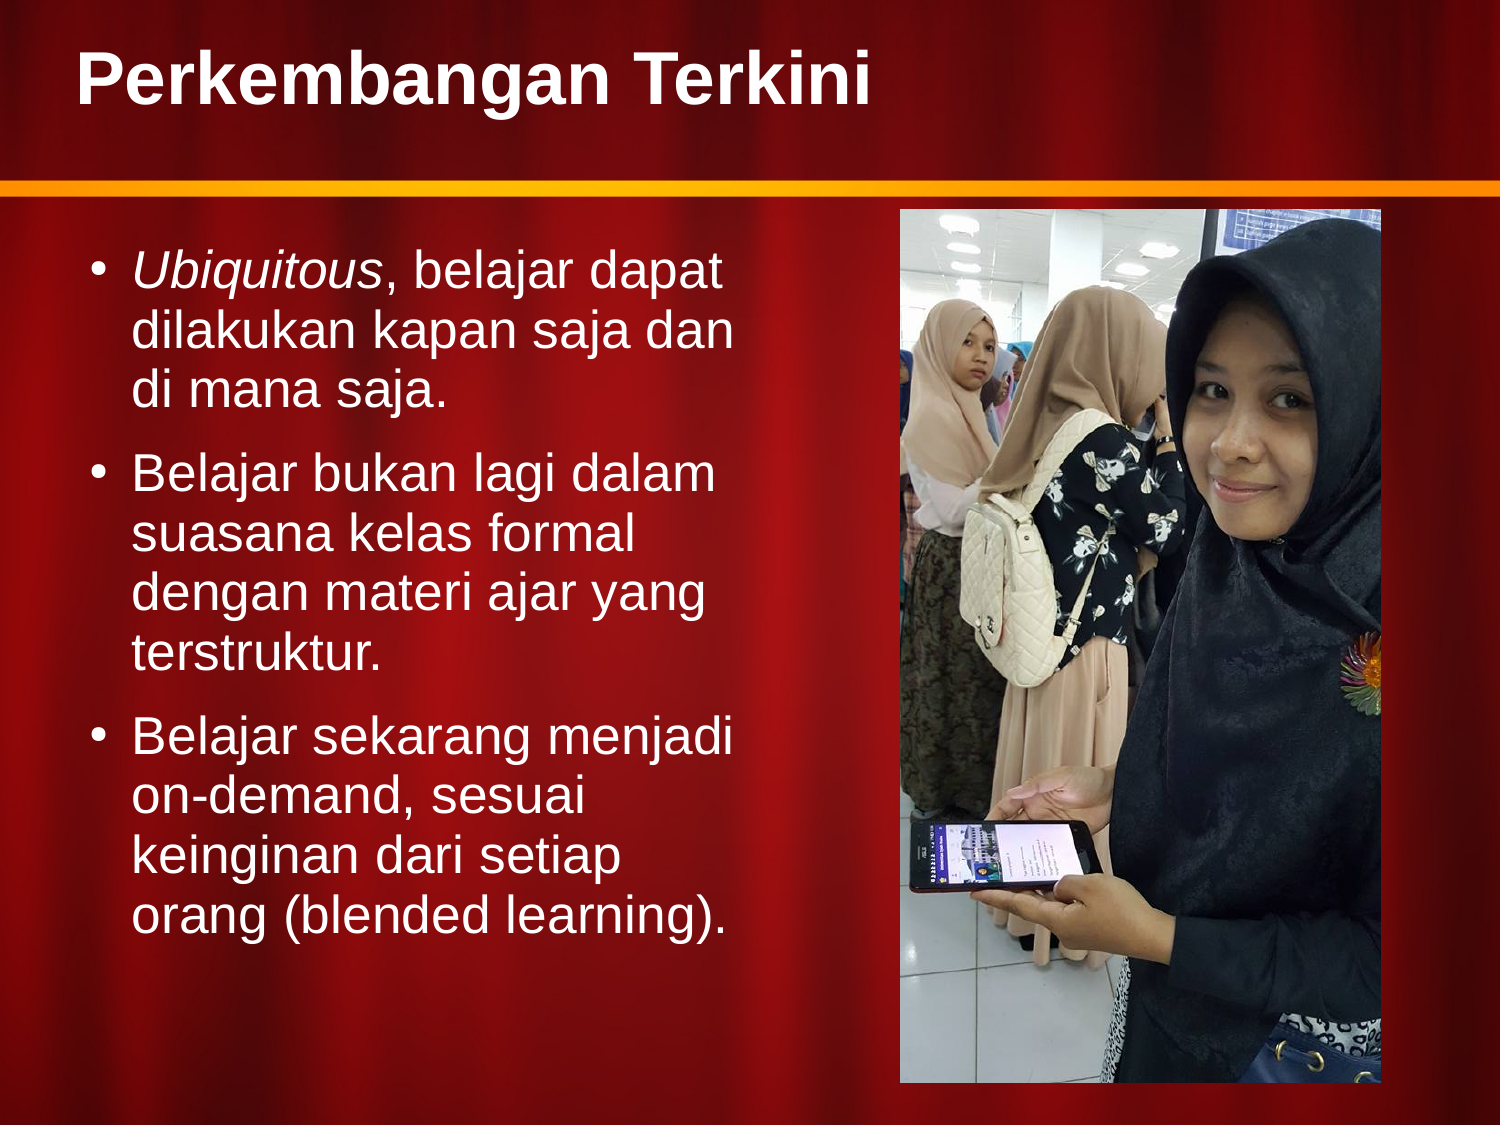

# Perkembangan Terkini
Ubiquitous, belajar dapat dilakukan kapan saja dan di mana saja.
Belajar bukan lagi dalam suasana kelas formal dengan materi ajar yang terstruktur.
Belajar sekarang menjadi on-demand, sesuai keinginan dari setiap orang (blended learning).